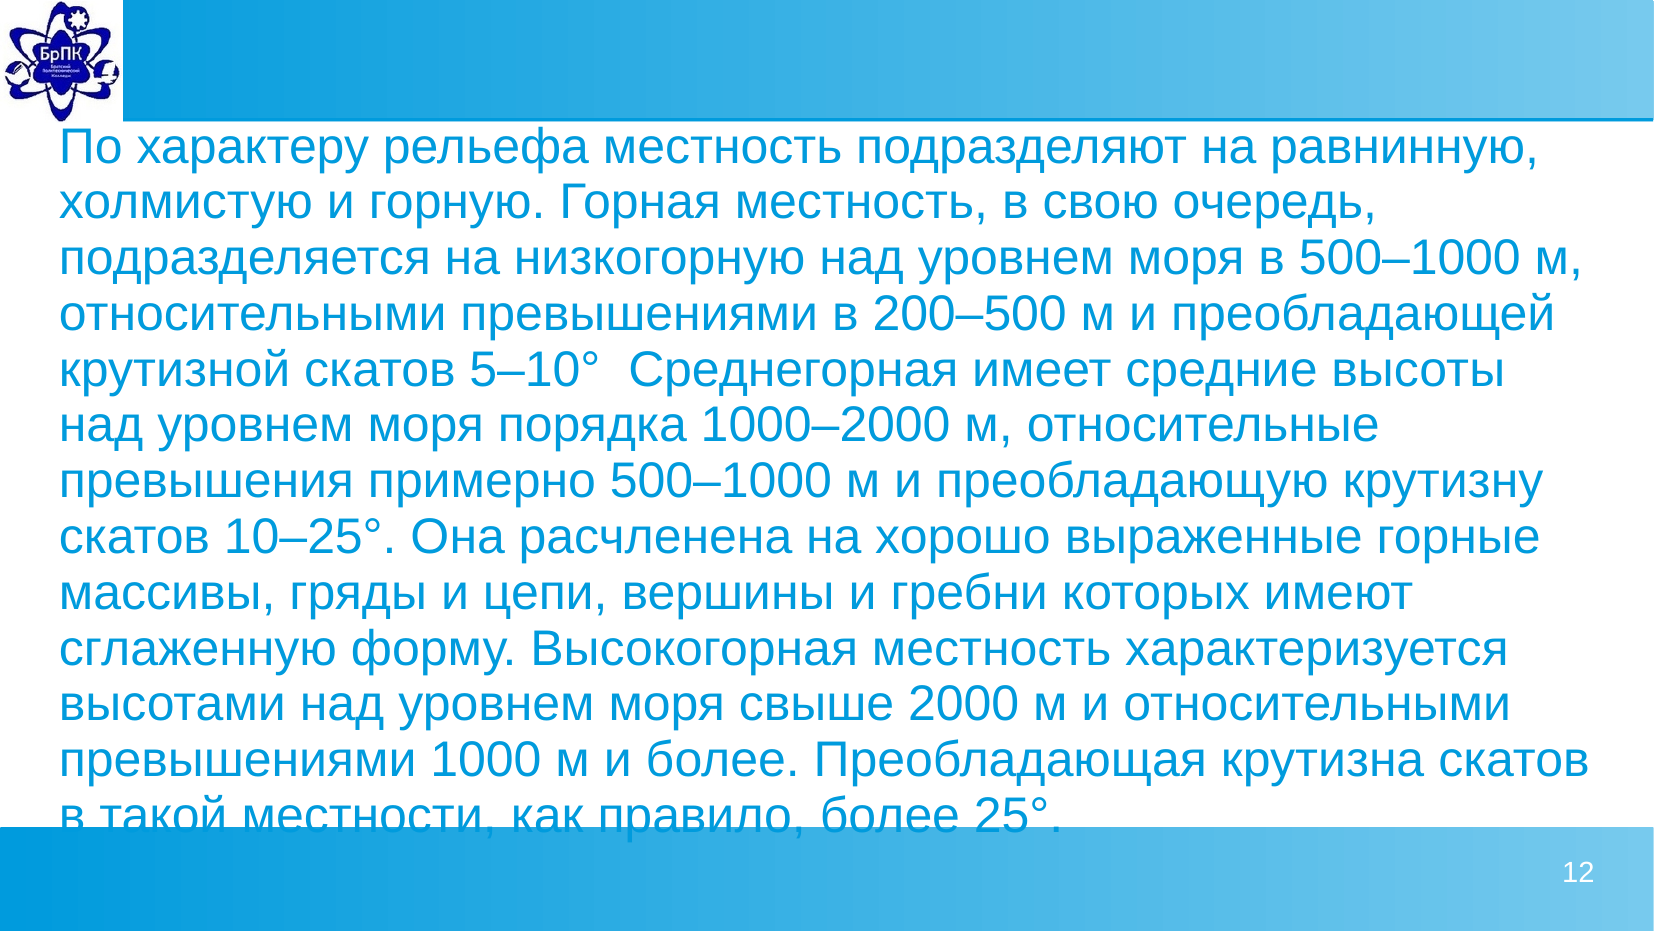

# По характеру рельефа местность подразделяют на равнинную, холмистую и горную. Горная местность, в свою очередь, подразделяется на низкогорную над уровнем моря в 500–1000 м, относительными превышениями в 200–500 м и преобладающей крутизной скатов 5–10° Среднегорная имеет средние высоты над уровнем моря порядка 1000–2000 м, относительные превышения примерно 500–1000 м и преобладающую крутизну скатов 10–25°. Она расчленена на хорошо выраженные горные массивы, гряды и цепи, вершины и гребни которых имеют сглаженную форму. Высокогорная местность характеризуется высотами над уровнем моря свыше 2000 м и относительными превышениями 1000 м и более. Преобладающая крутизна скатов в такой местности, как правило, более 25°.
12